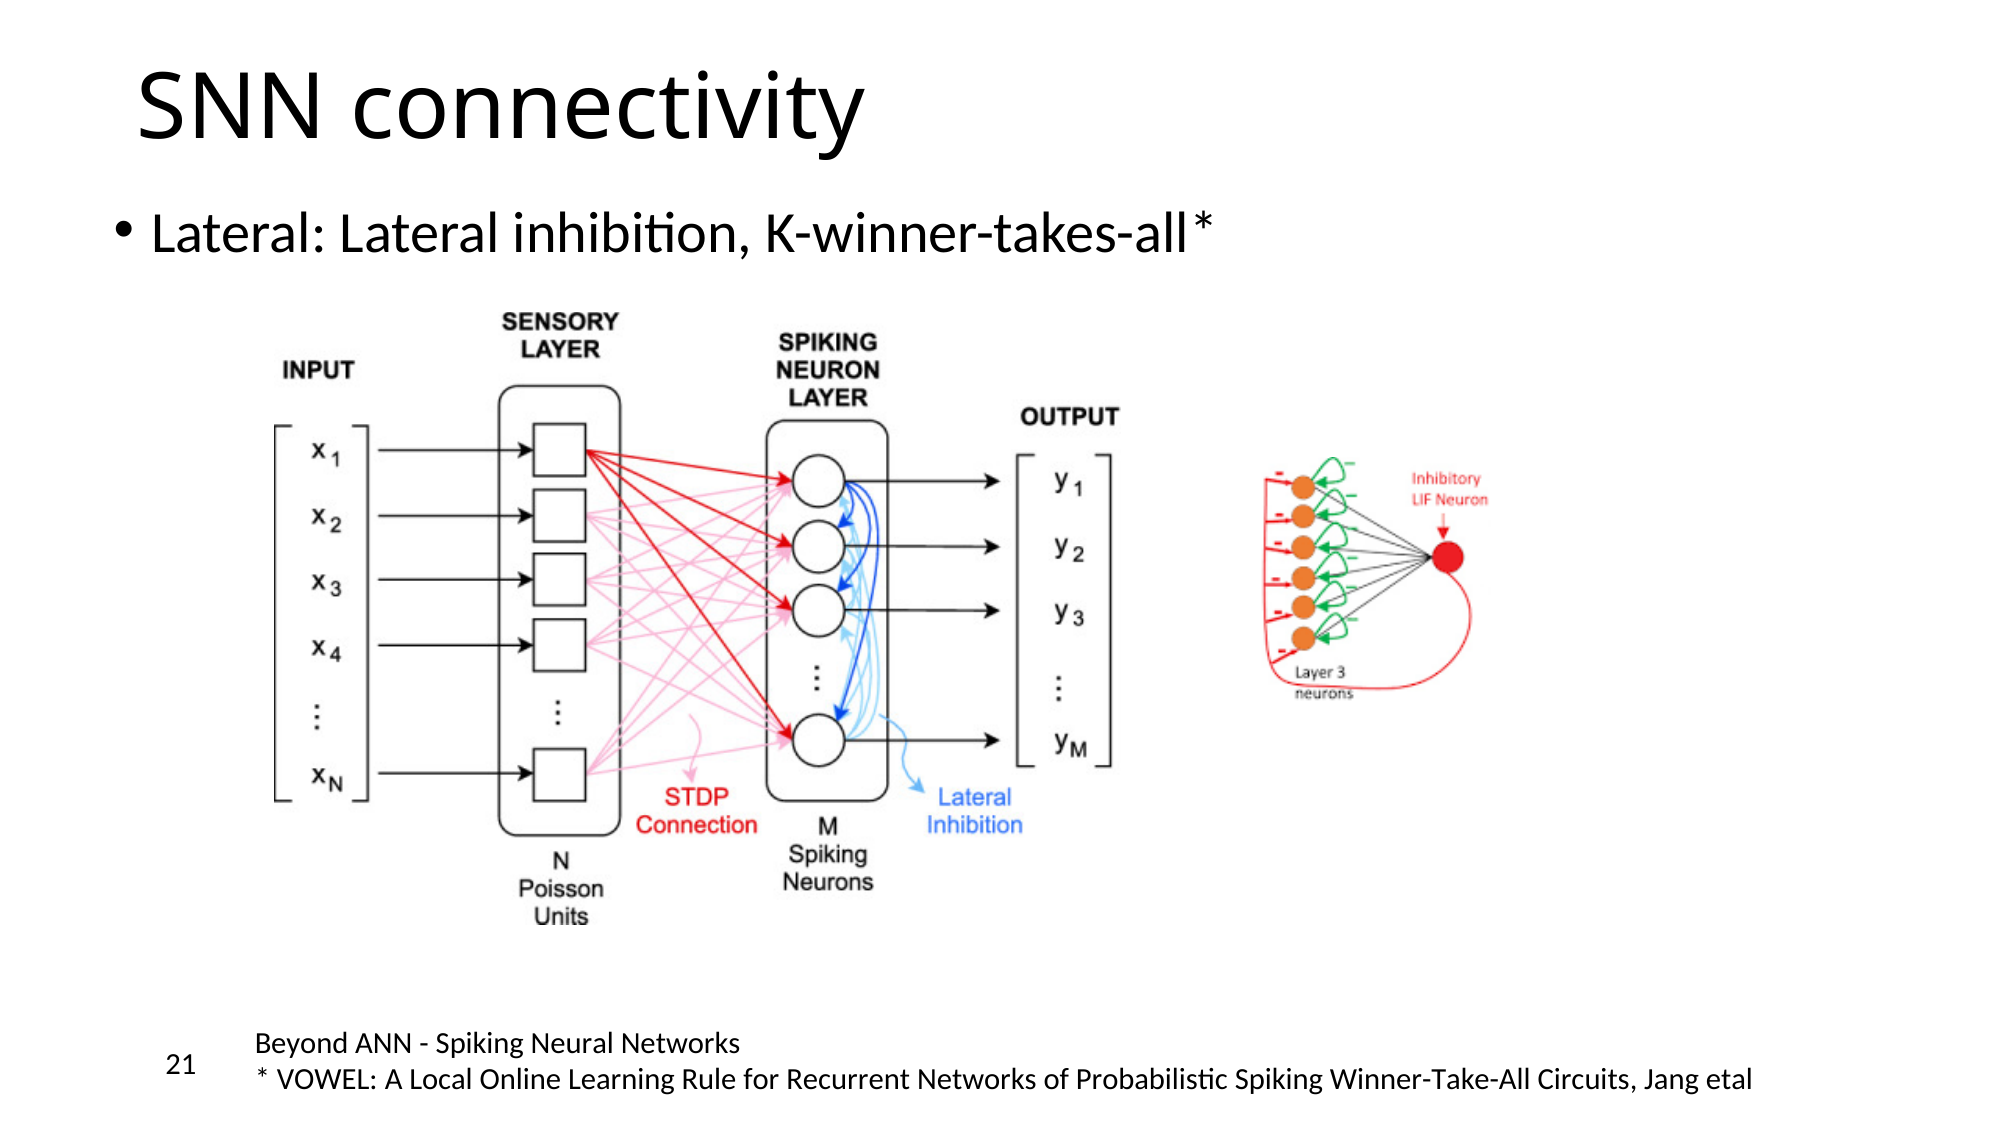

# SNN connectivity
Lateral: Lateral inhibition, K-winner-takes-all*
Beyond ANN - Spiking Neural Networks
* VOWEL: A Local Online Learning Rule for Recurrent Networks of Probabilistic Spiking Winner-Take-All Circuits, Jang etal